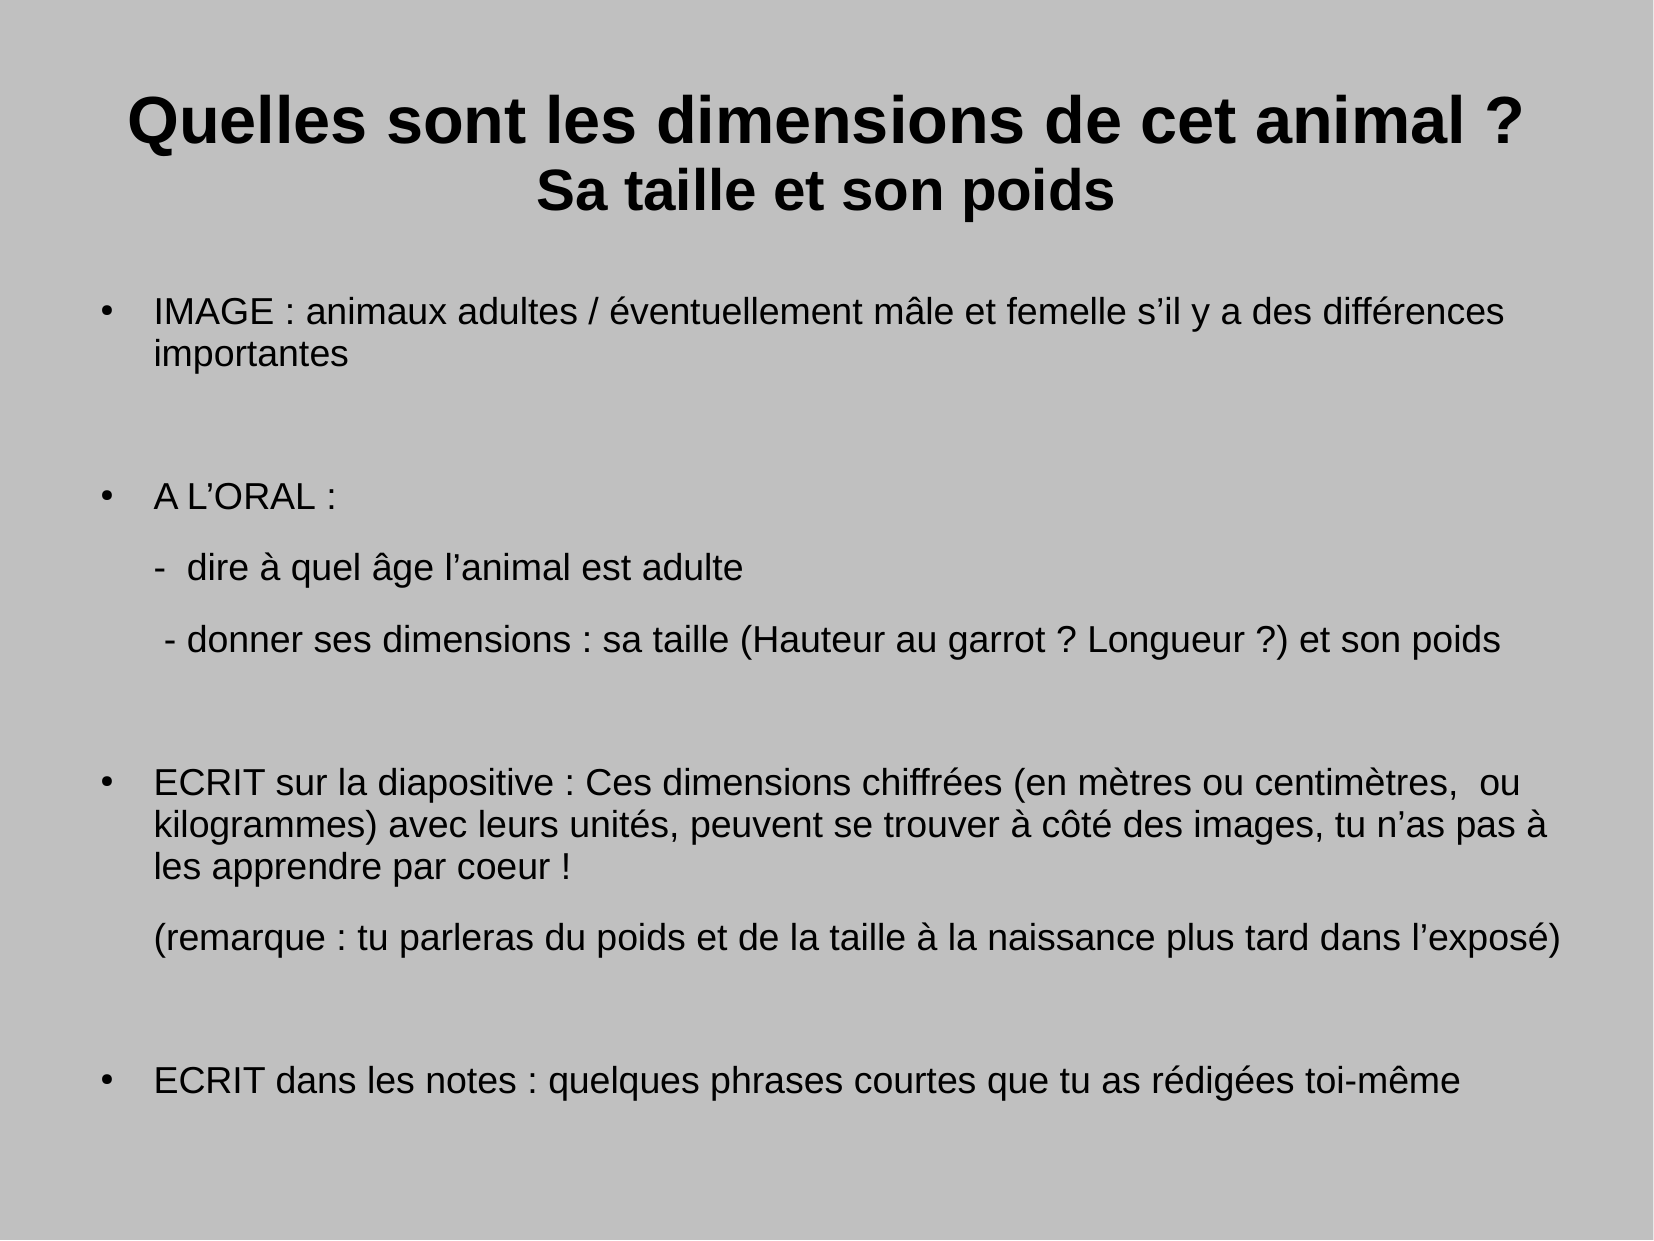

# Quelles sont les dimensions de cet animal ? Sa taille et son poids
IMAGE : animaux adultes / éventuellement mâle et femelle s’il y a des différences importantes
A L’ORAL :
- dire à quel âge l’animal est adulte
 - donner ses dimensions : sa taille (Hauteur au garrot ? Longueur ?) et son poids
ECRIT sur la diapositive : Ces dimensions chiffrées (en mètres ou centimètres, ou kilogrammes) avec leurs unités, peuvent se trouver à côté des images, tu n’as pas à les apprendre par coeur !
(remarque : tu parleras du poids et de la taille à la naissance plus tard dans l’exposé)
ECRIT dans les notes : quelques phrases courtes que tu as rédigées toi-même